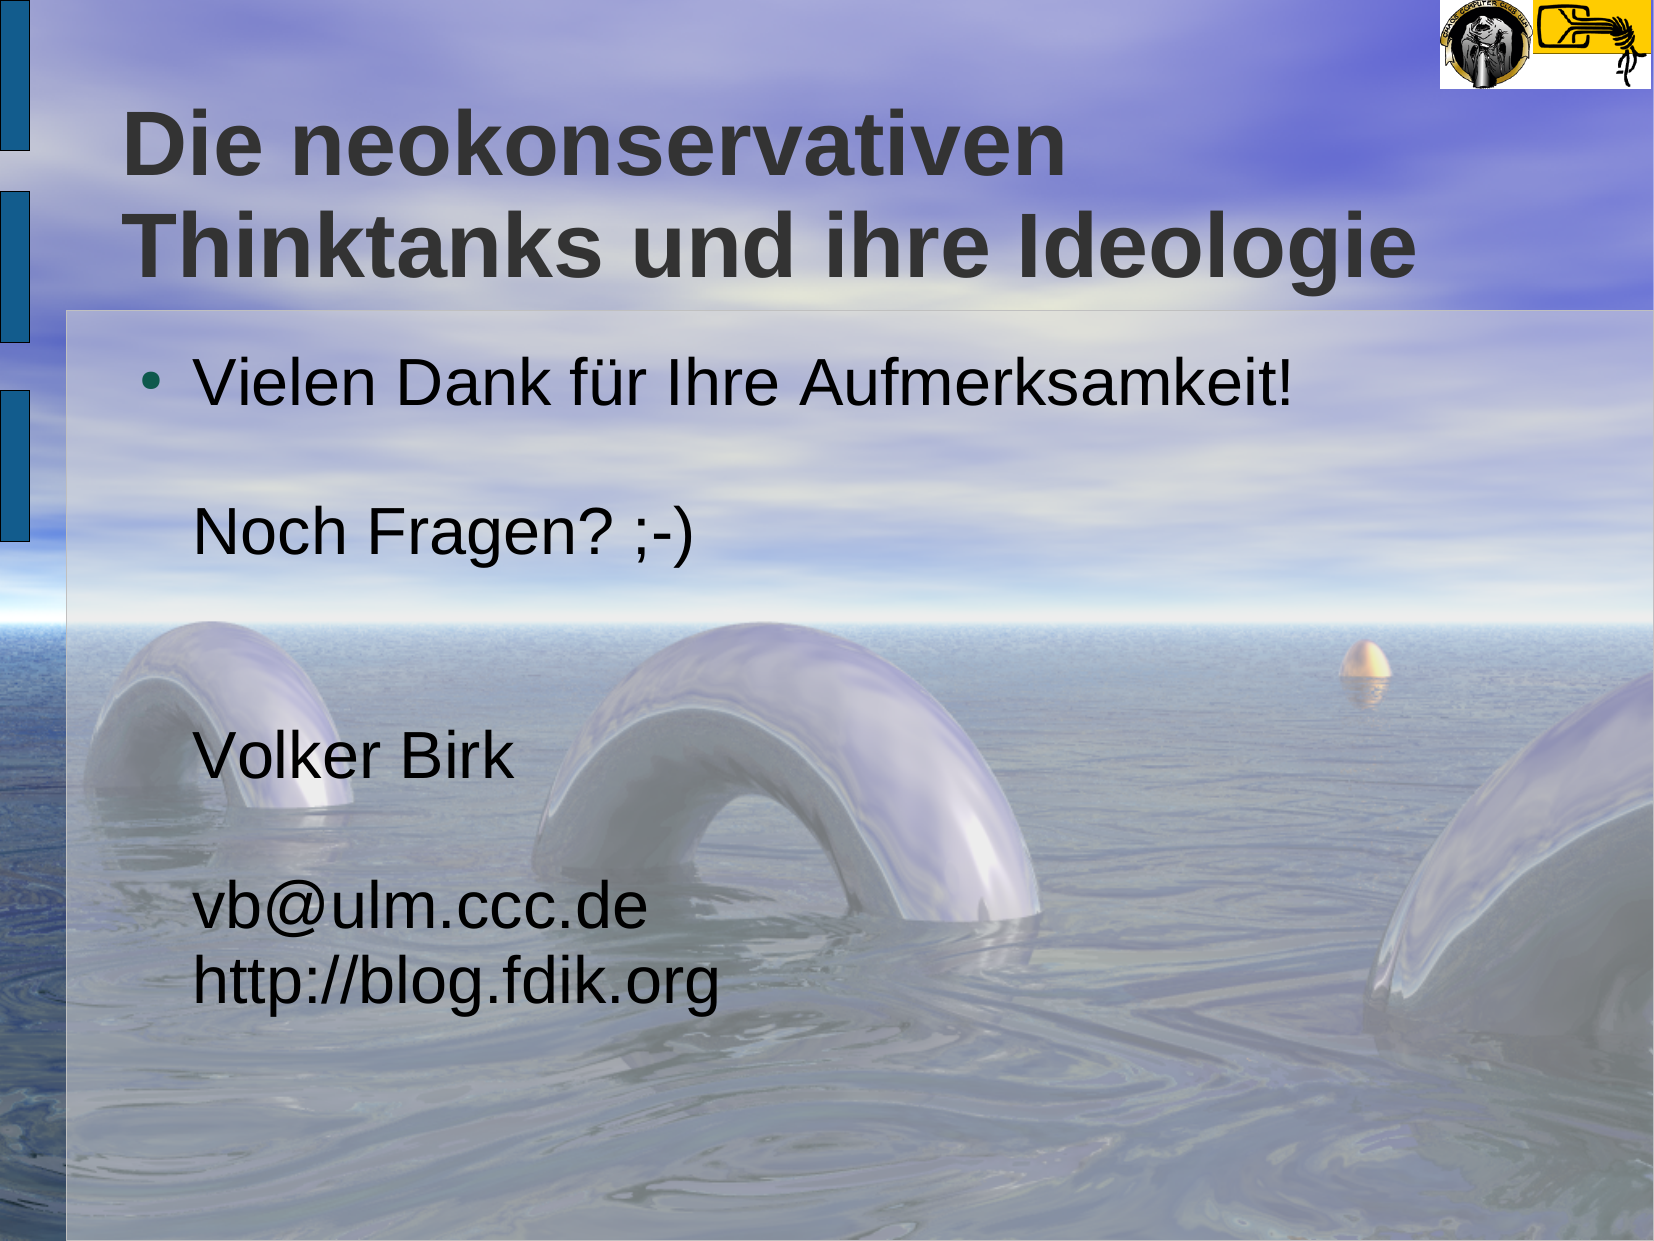

# Die neokonservativen Thinktanks und ihre Ideologie
Vielen Dank für Ihre Aufmerksamkeit!
Noch Fragen? ;-)
Volker Birk
vb@ulm.ccc.de
http://blog.fdik.org